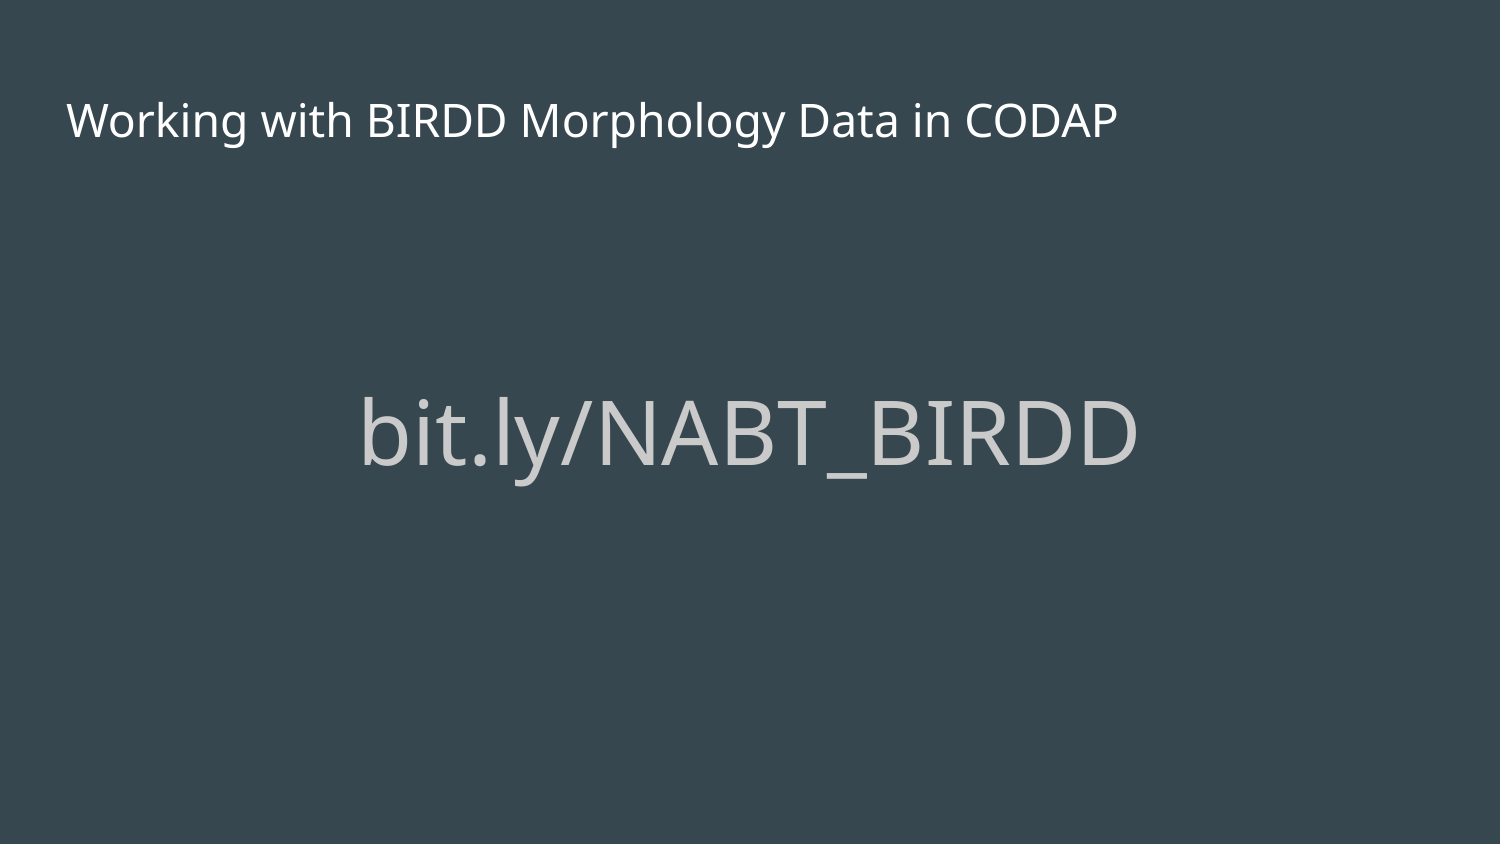

# Working with BIRDD Morphology Data in CODAP
bit.ly/NABT_BIRDD